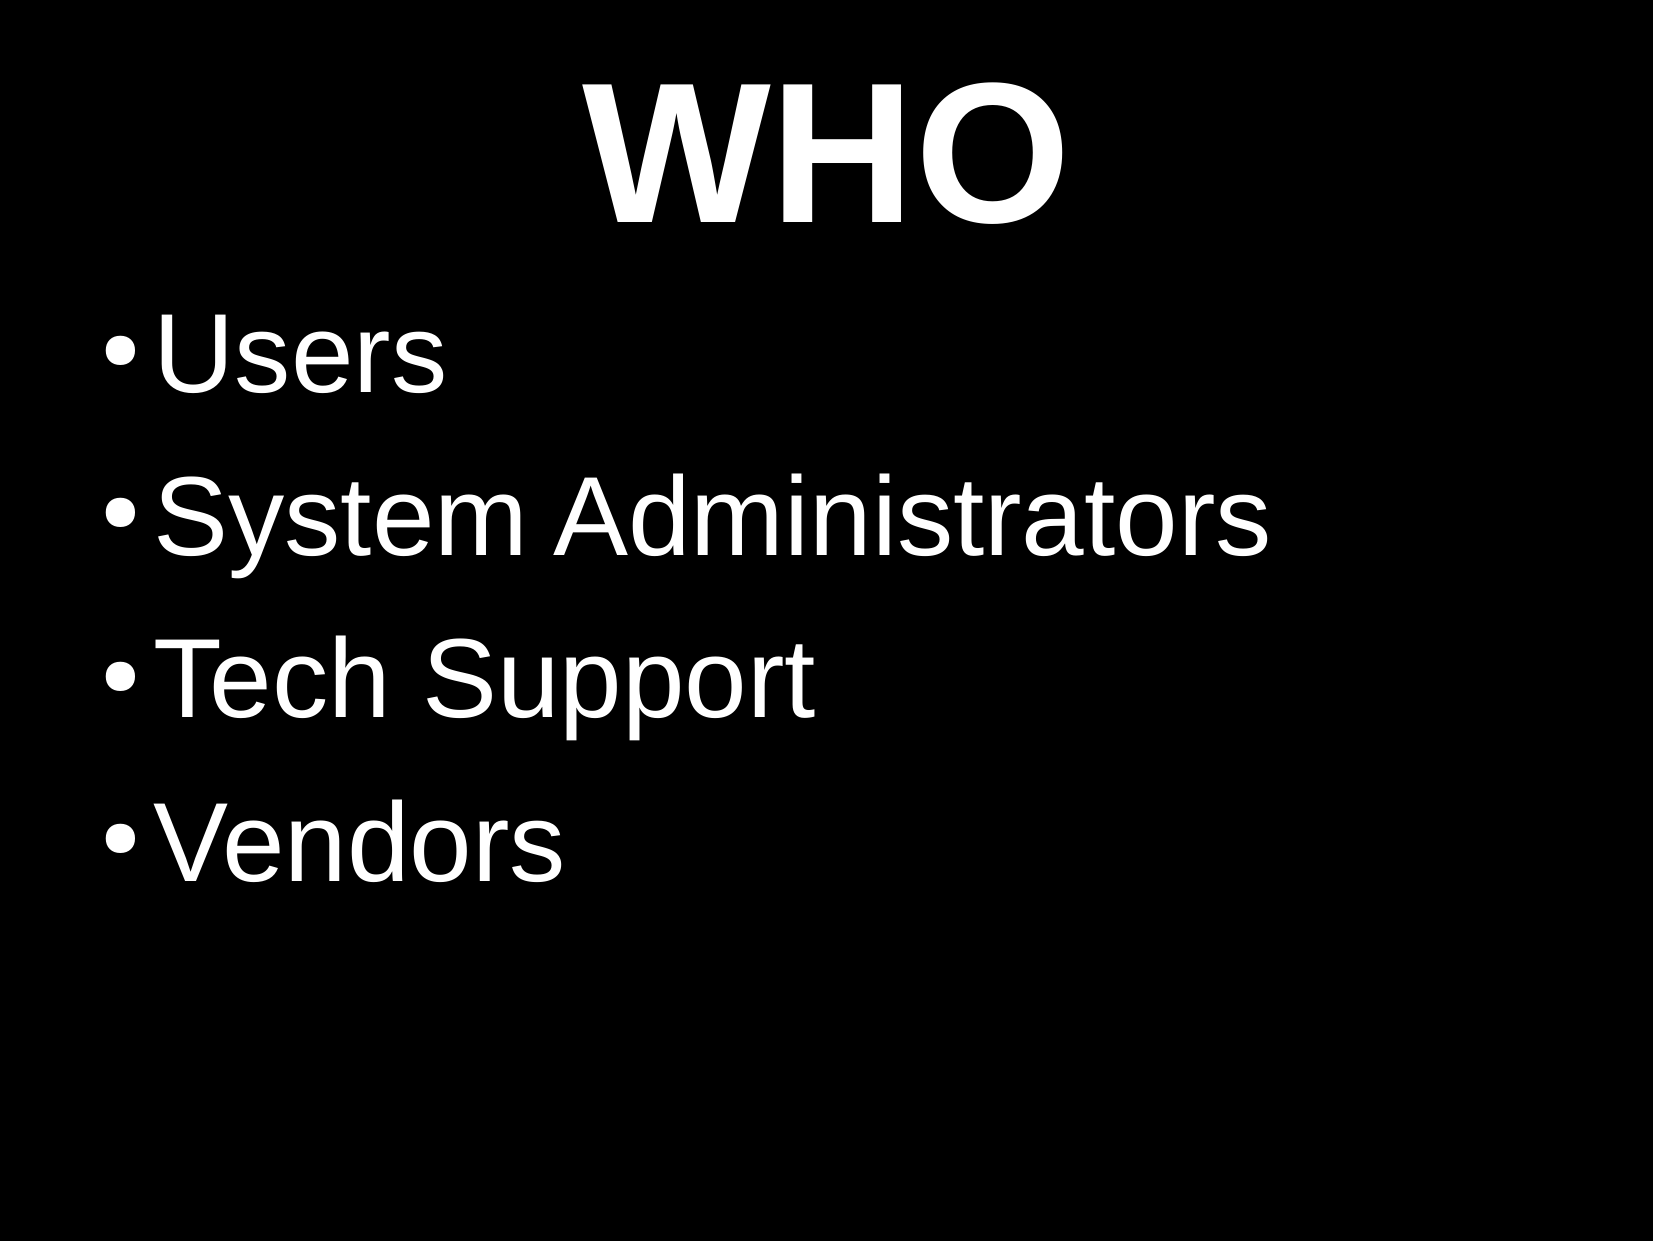

# WHO
Users
System Administrators
Tech Support
Vendors